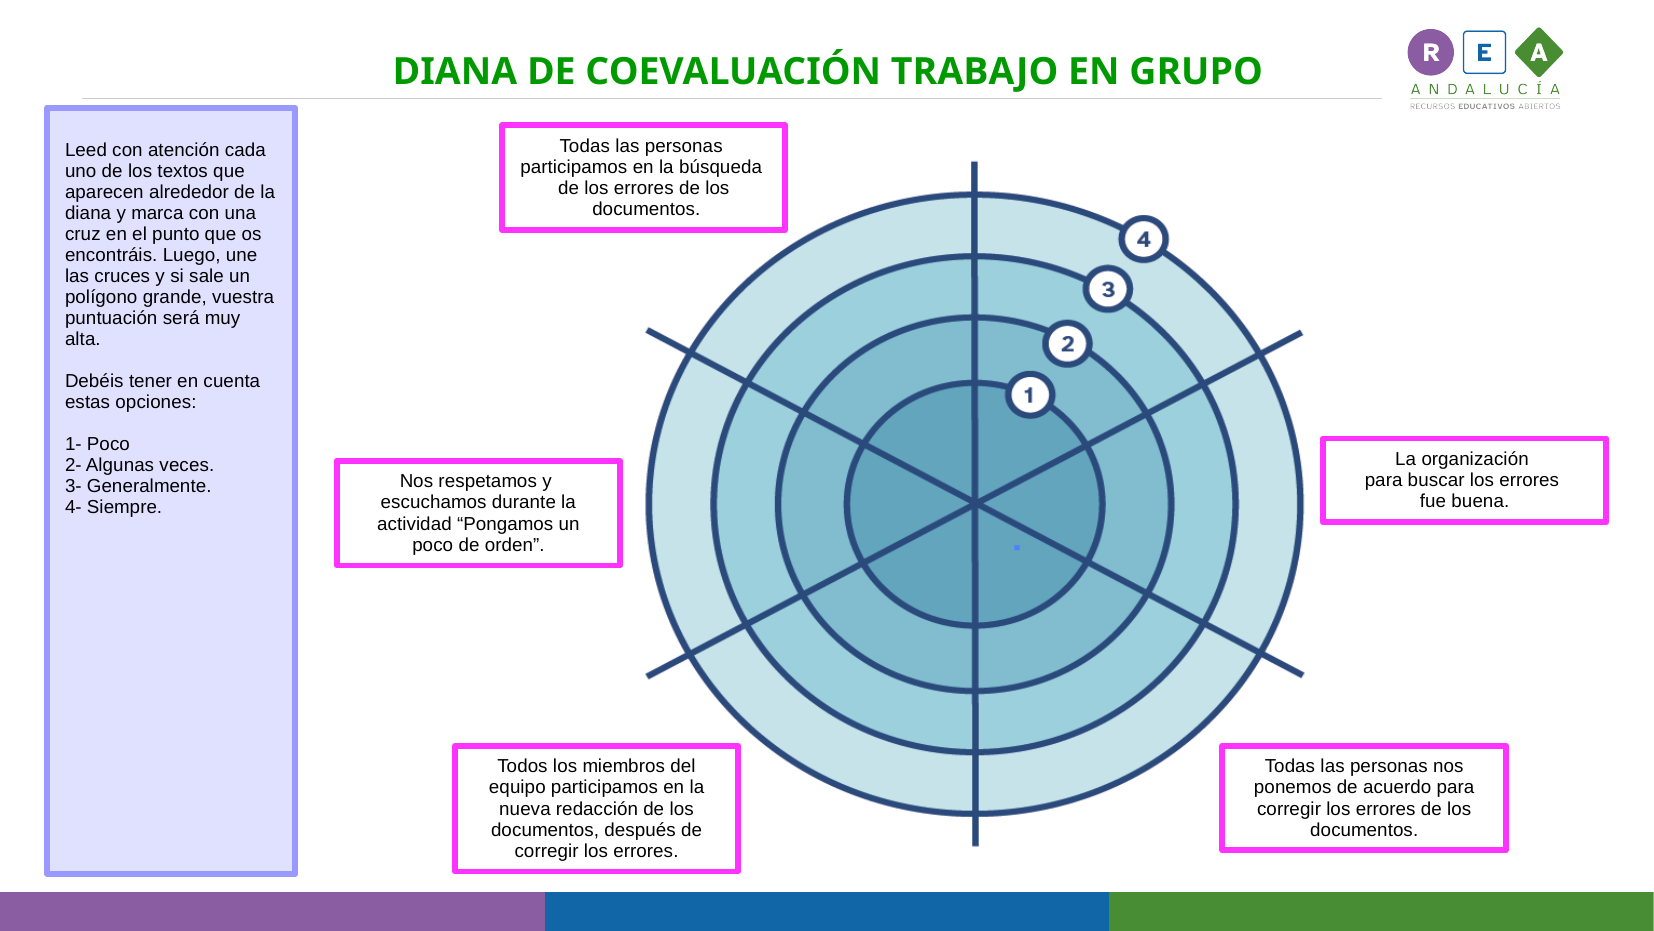

DIANA DE COEVALUACIÓN TRABAJO EN GRUPO
Leed con atención cada uno de los textos que aparecen alrededor de la diana y marca con una cruz en el punto que os encontráis. Luego, une las cruces y si sale un polígono grande, vuestra puntuación será muy alta.
Debéis tener en cuenta estas opciones:
1- Poco
2- Algunas veces.
3- Generalmente.
4- Siempre.
Todas las personas
participamos en la búsqueda
de los errores de los
 documentos.
La organización
para buscar los errores
fue buena.
Nos respetamos y
escuchamos durante la actividad “Pongamos un poco de orden”.
Todas las personas nos ponemos de acuerdo para corregir los errores de los documentos.
Todos los miembros del equipo participamos en la nueva redacción de los documentos, después de corregir los errores.